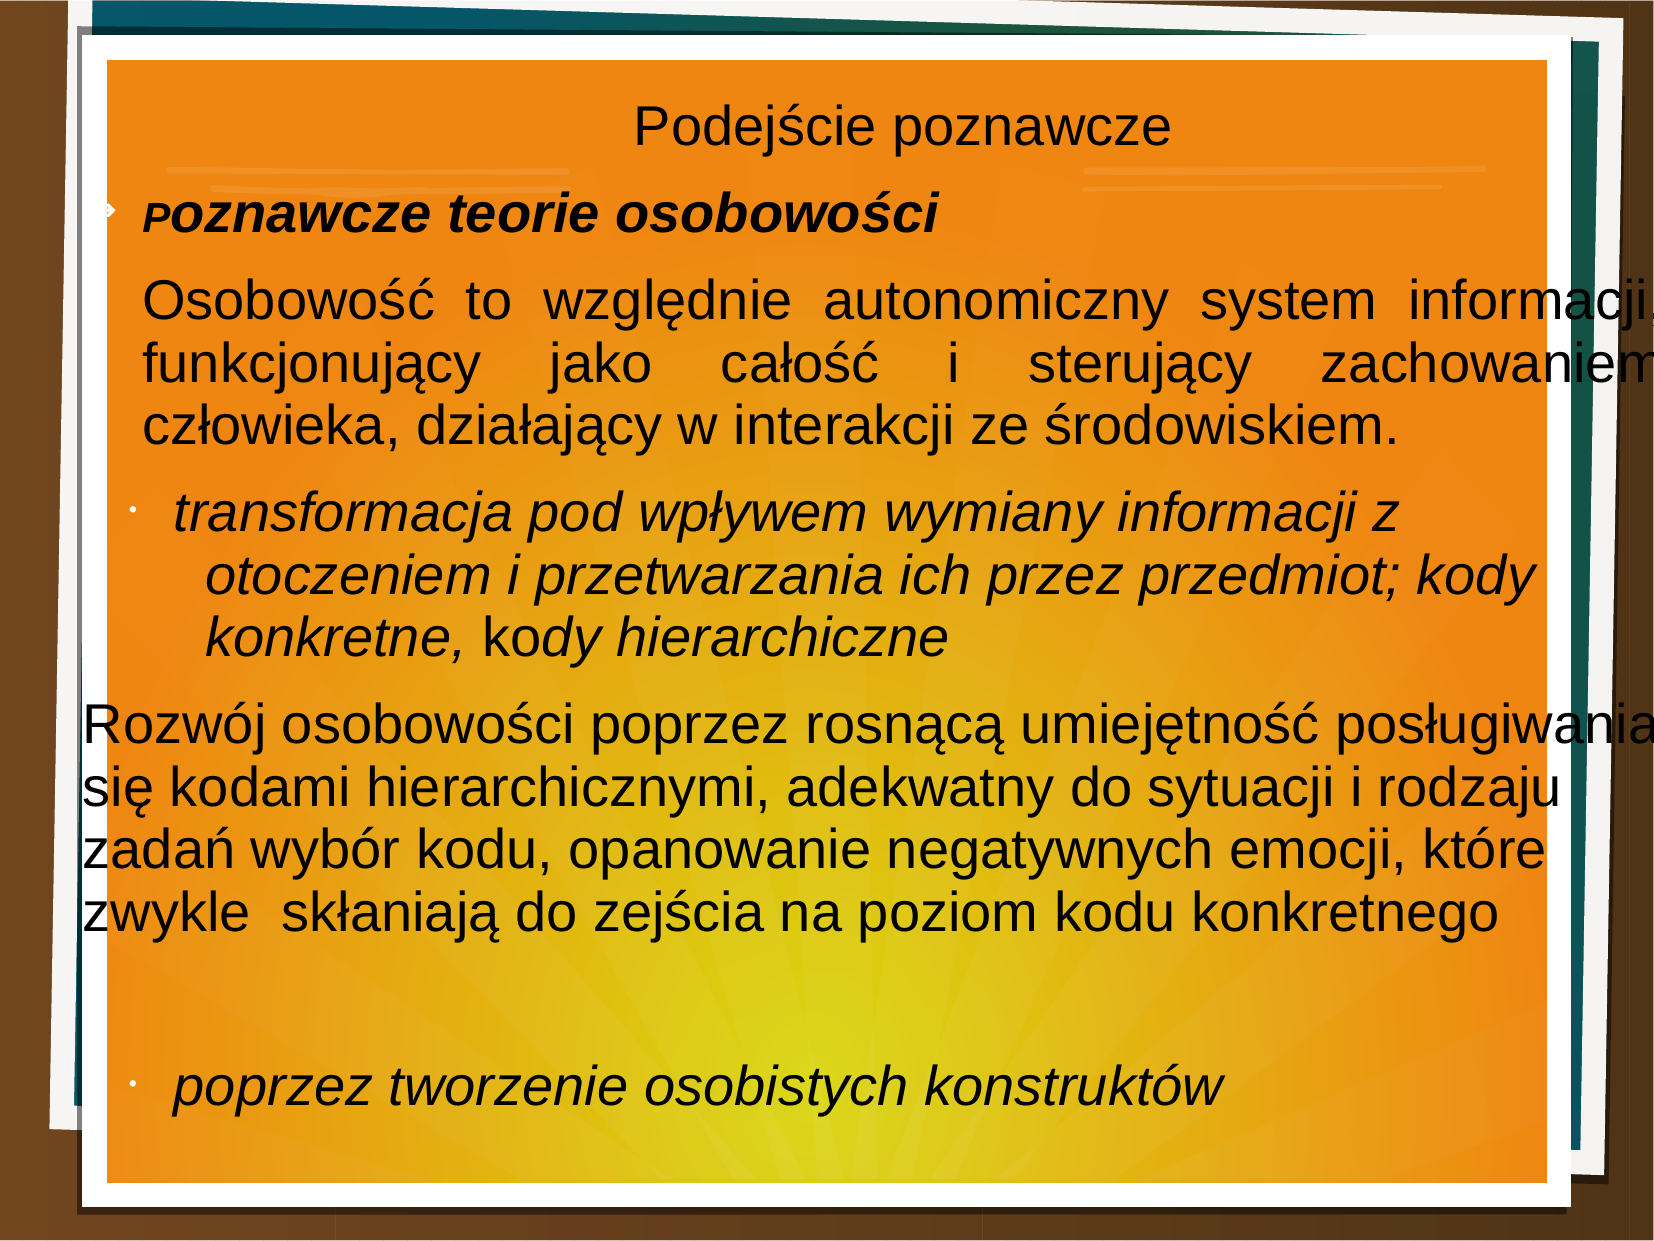

# Podejście poznawcze
Poznawcze teorie osobowości
Osobowość to względnie autonomiczny system informacji, funkcjonujący jako całość i sterujący zachowaniem człowieka, działający w interakcji ze środowiskiem.
transformacja pod wpływem wymiany informacji z otoczeniem i przetwarzania ich przez przedmiot; kody konkretne, kody hierarchiczne
Rozwój osobowości poprzez rosnącą umiejętność posługiwania się kodami hierarchicznymi, adekwatny do sytuacji i rodzaju zadań wybór kodu, opanowanie negatywnych emocji, które zwykle skłaniają do zejścia na poziom kodu konkretnego
poprzez tworzenie osobistych konstruktów